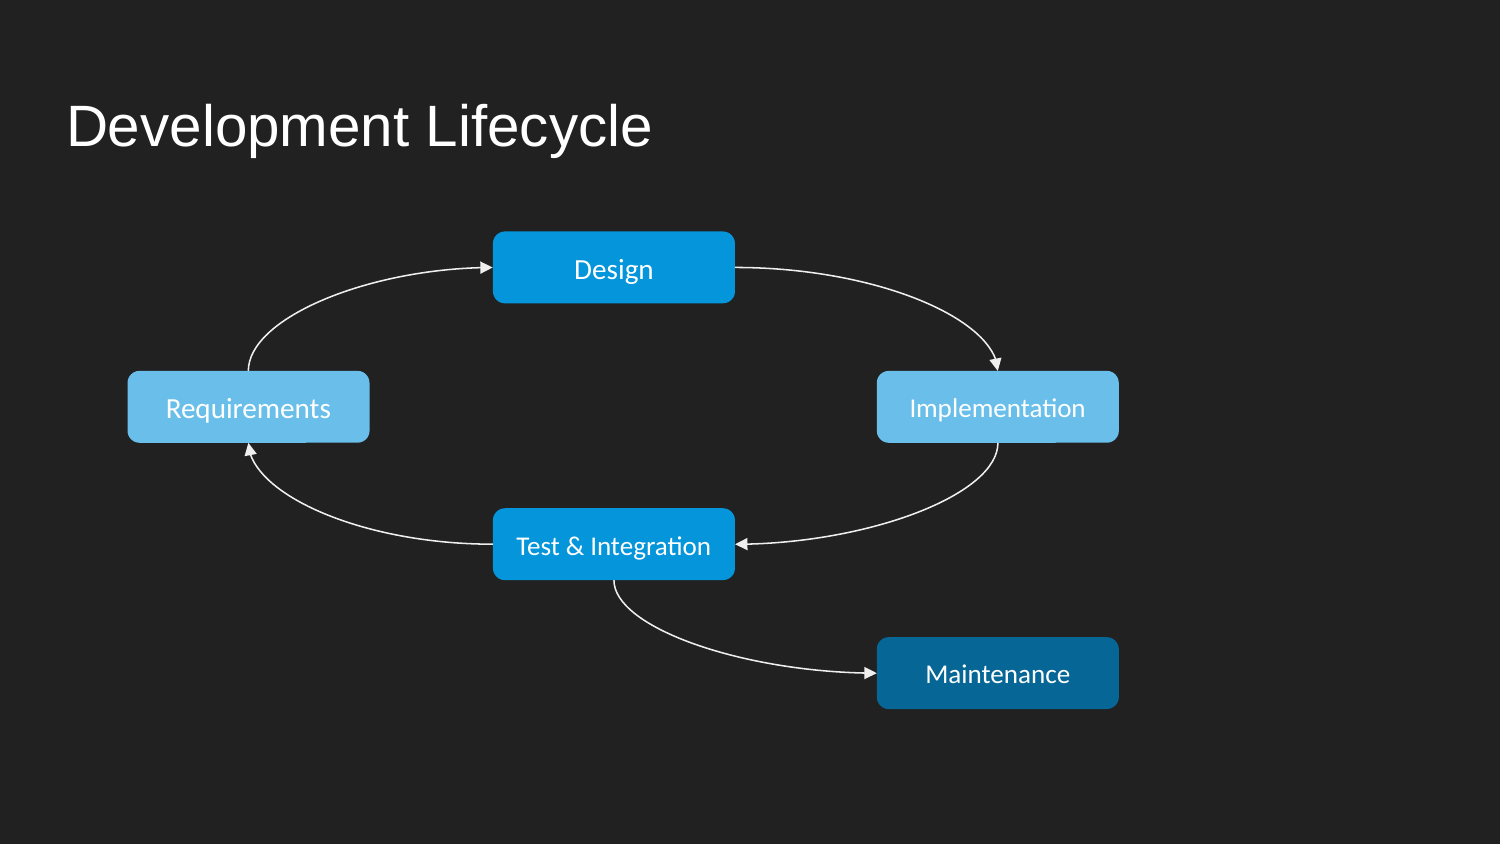

# Development Lifecycle
Design
Requirements
Implementation
Test & Integration
Maintenance